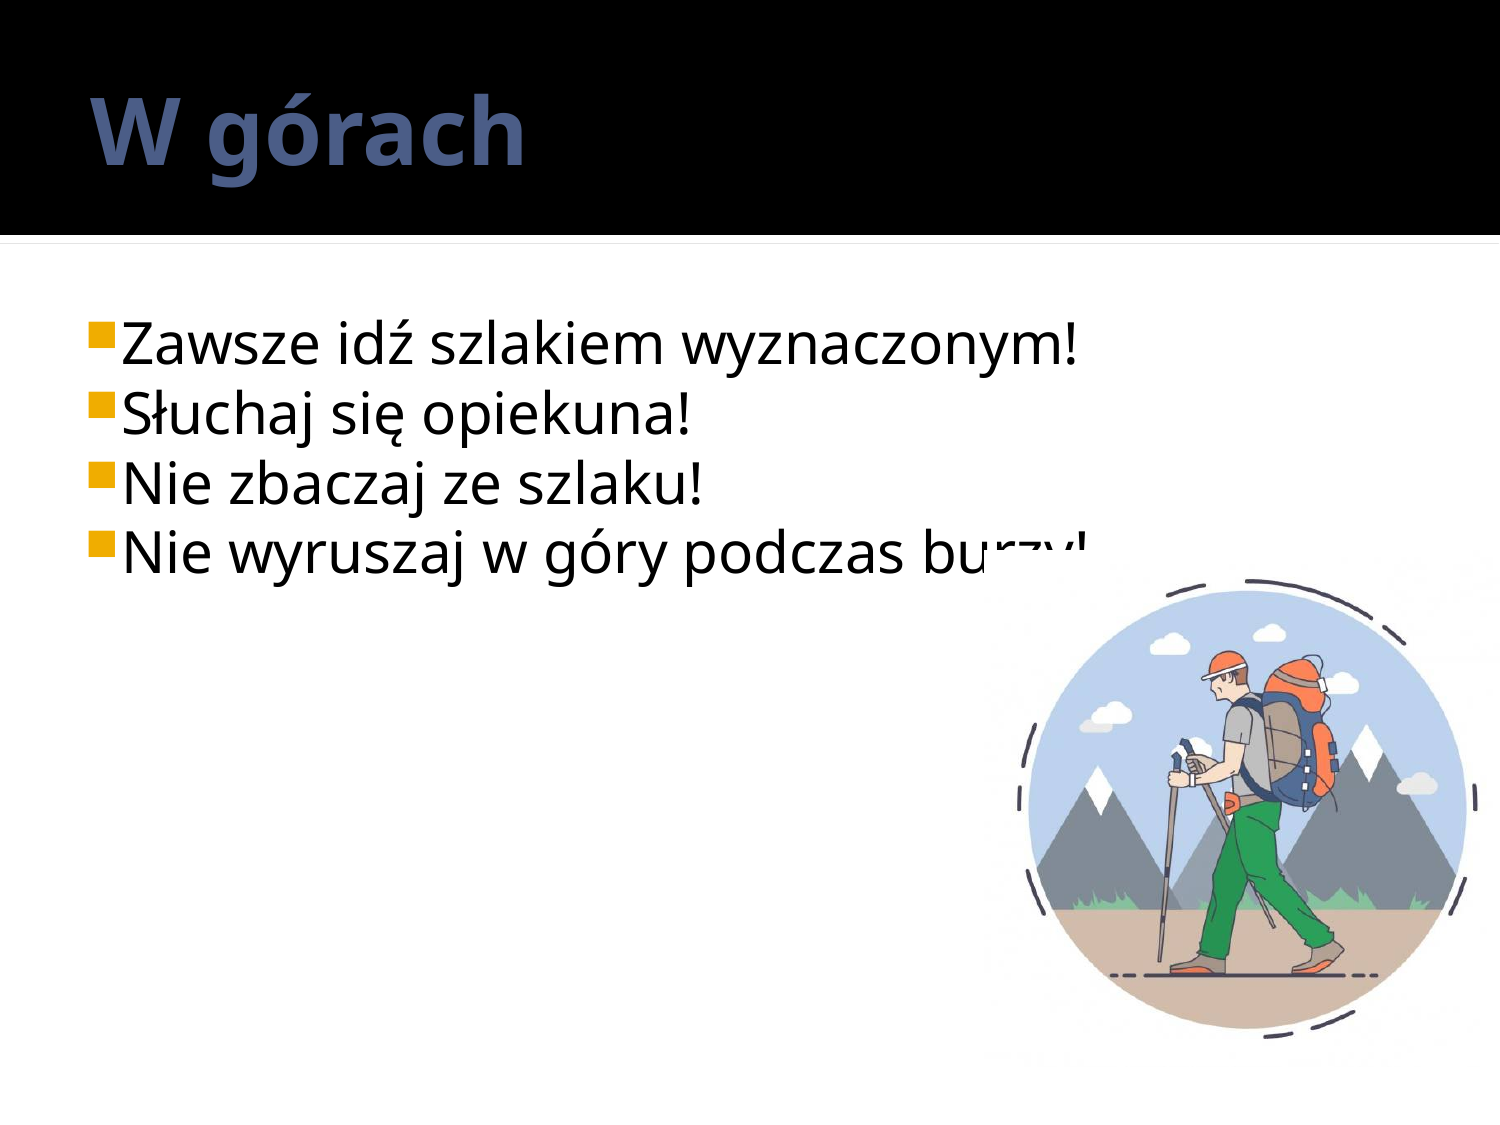

# W górach
Zawsze idź szlakiem wyznaczonym!
Słuchaj się opiekuna!
Nie zbaczaj ze szlaku!
Nie wyruszaj w góry podczas burzy!